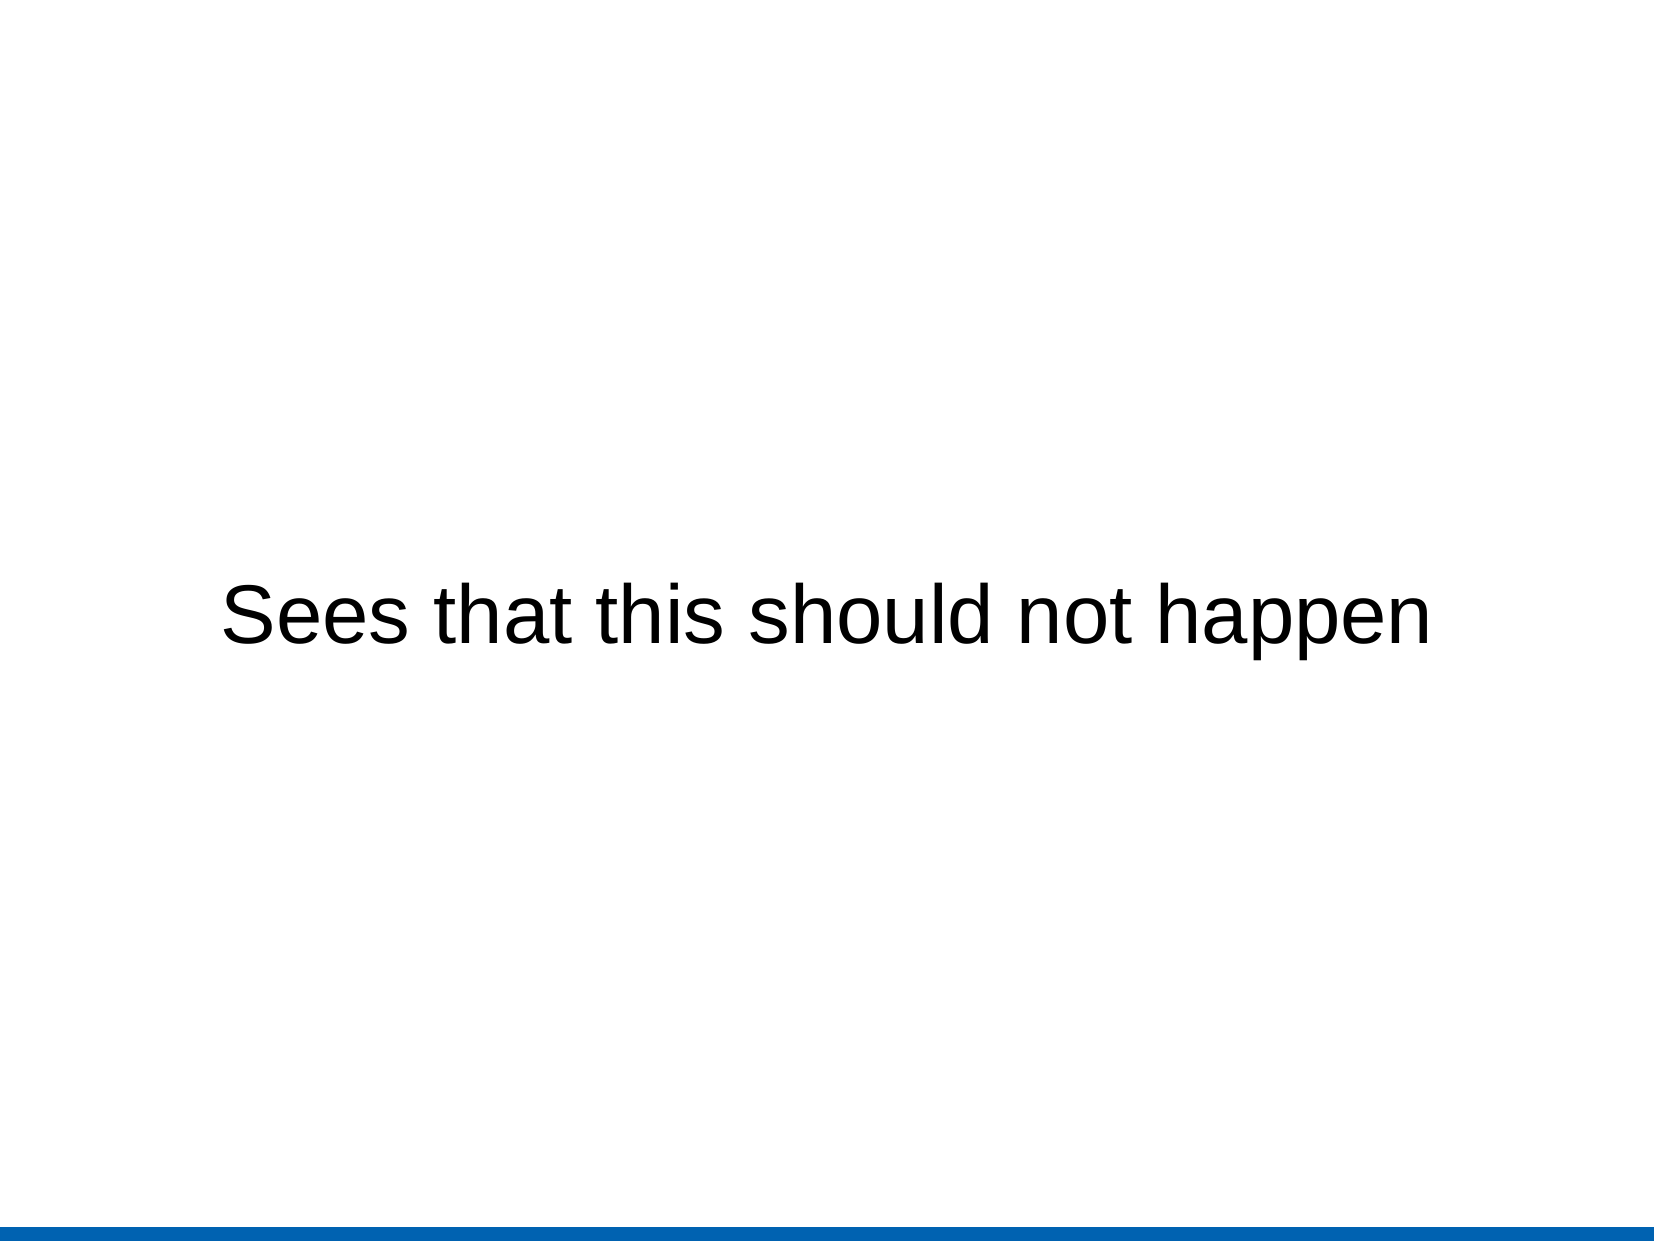

# Sees that this should not happen